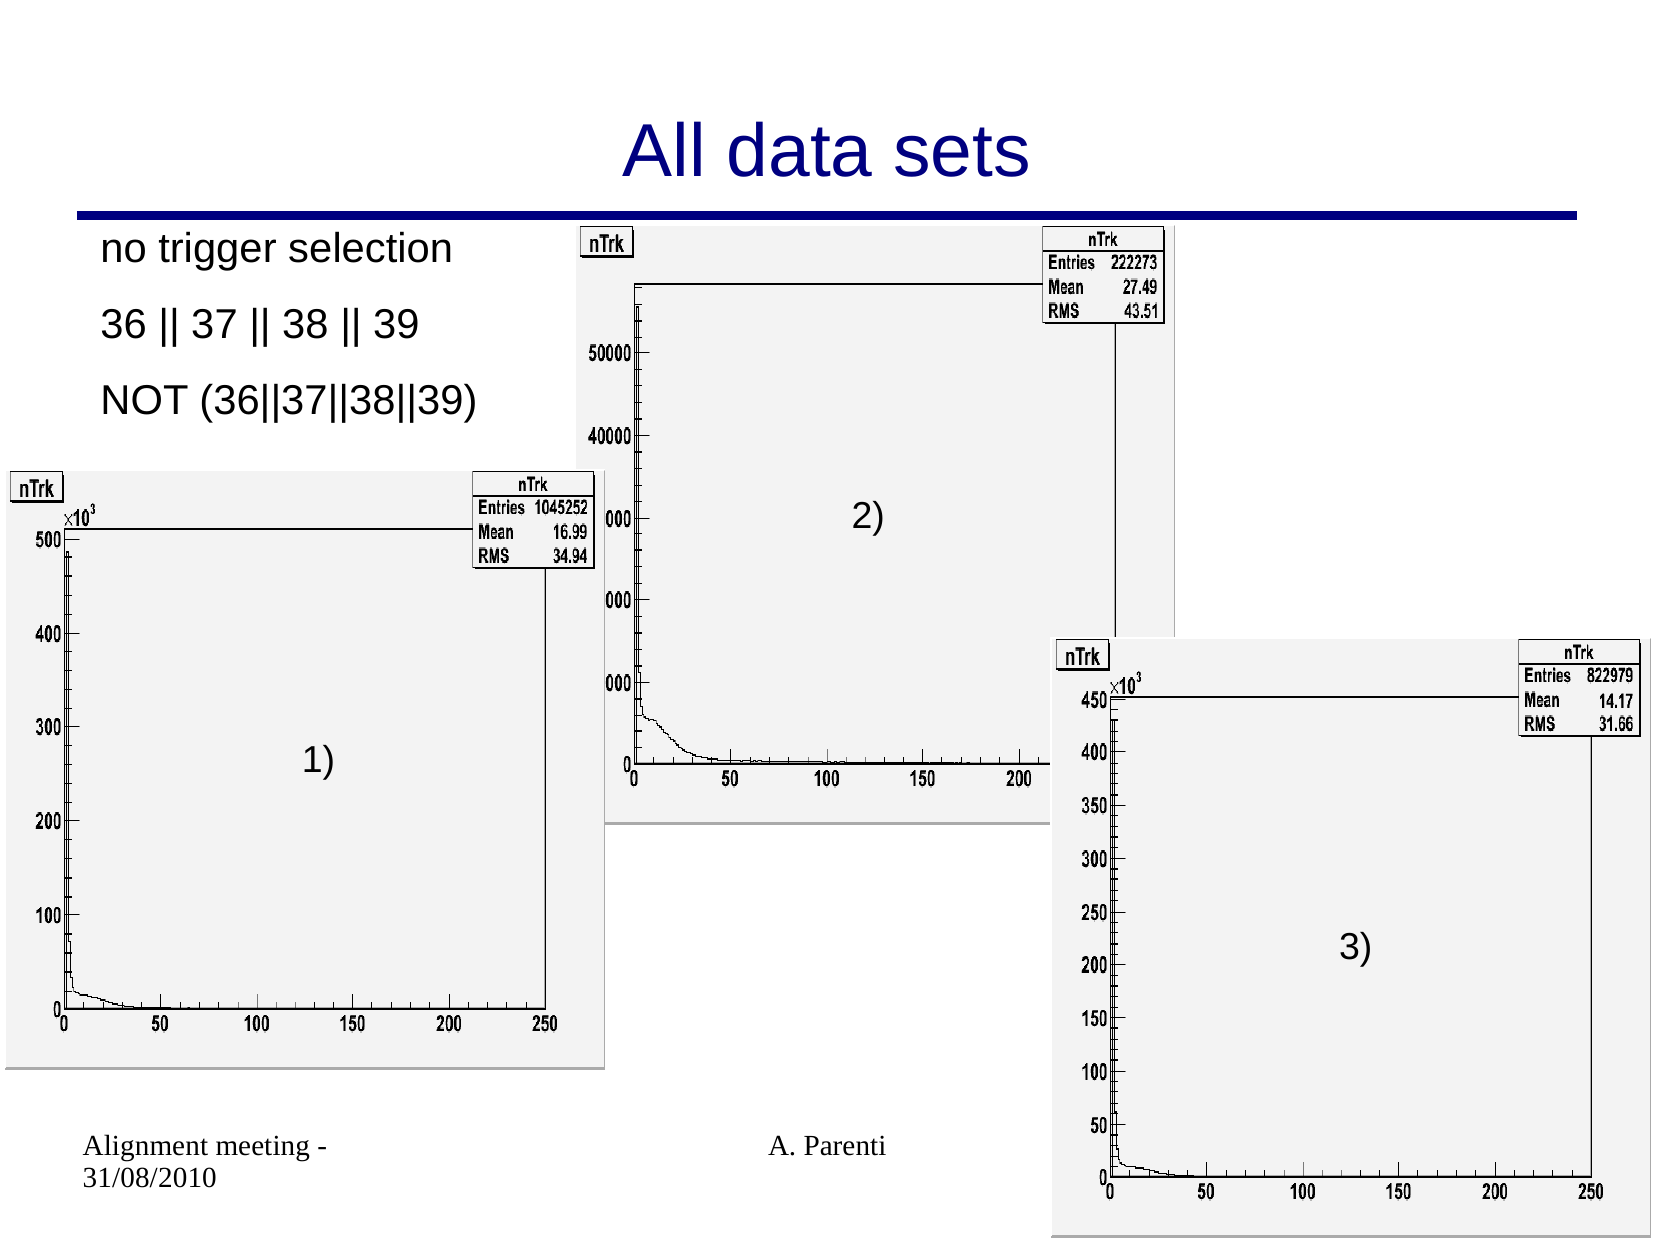

# All data sets
no trigger selection
36 || 37 || 38 || 39
NOT (36||37||38||39)
2)
1)
3)
18